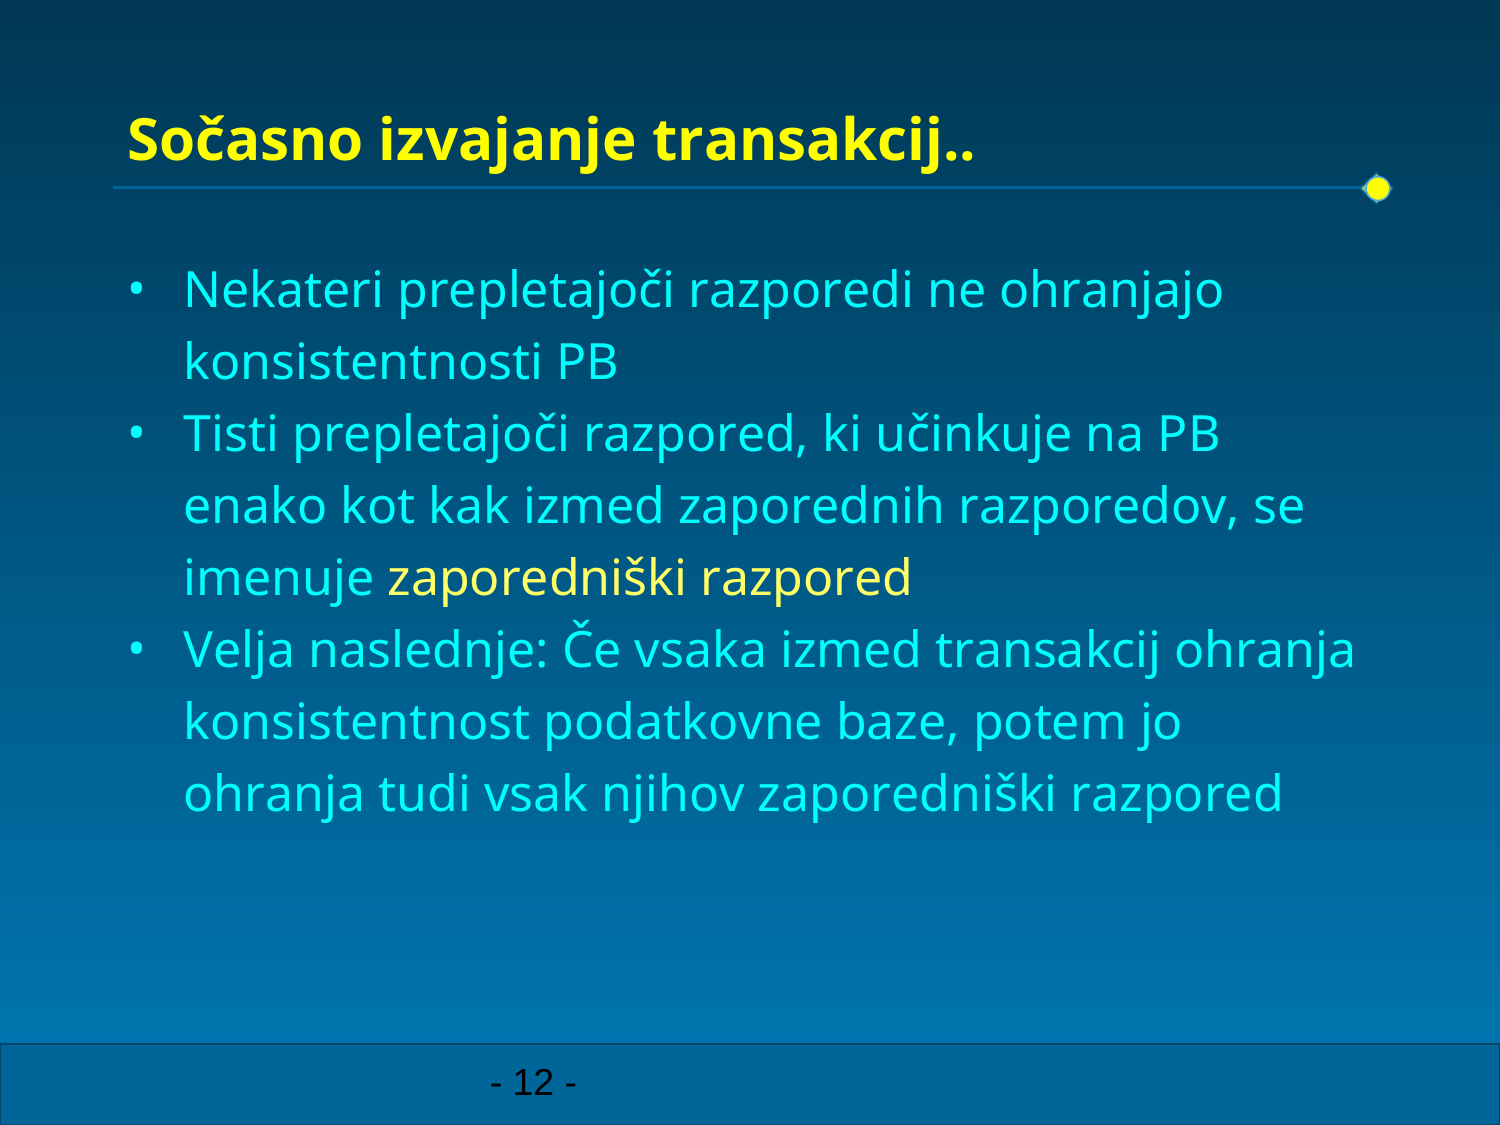

# Sočasno izvajanje transakcij..
Nekateri prepletajoči razporedi ne ohranjajo konsistentnosti PB
Tisti prepletajoči razpored, ki učinkuje na PB enako kot kak izmed zaporednih razporedov, se imenuje zaporedniški razpored
Velja naslednje: Če vsaka izmed transakcij ohranja konsistentnost podatkovne baze, potem jo ohranja tudi vsak njihov zaporedniški razpored